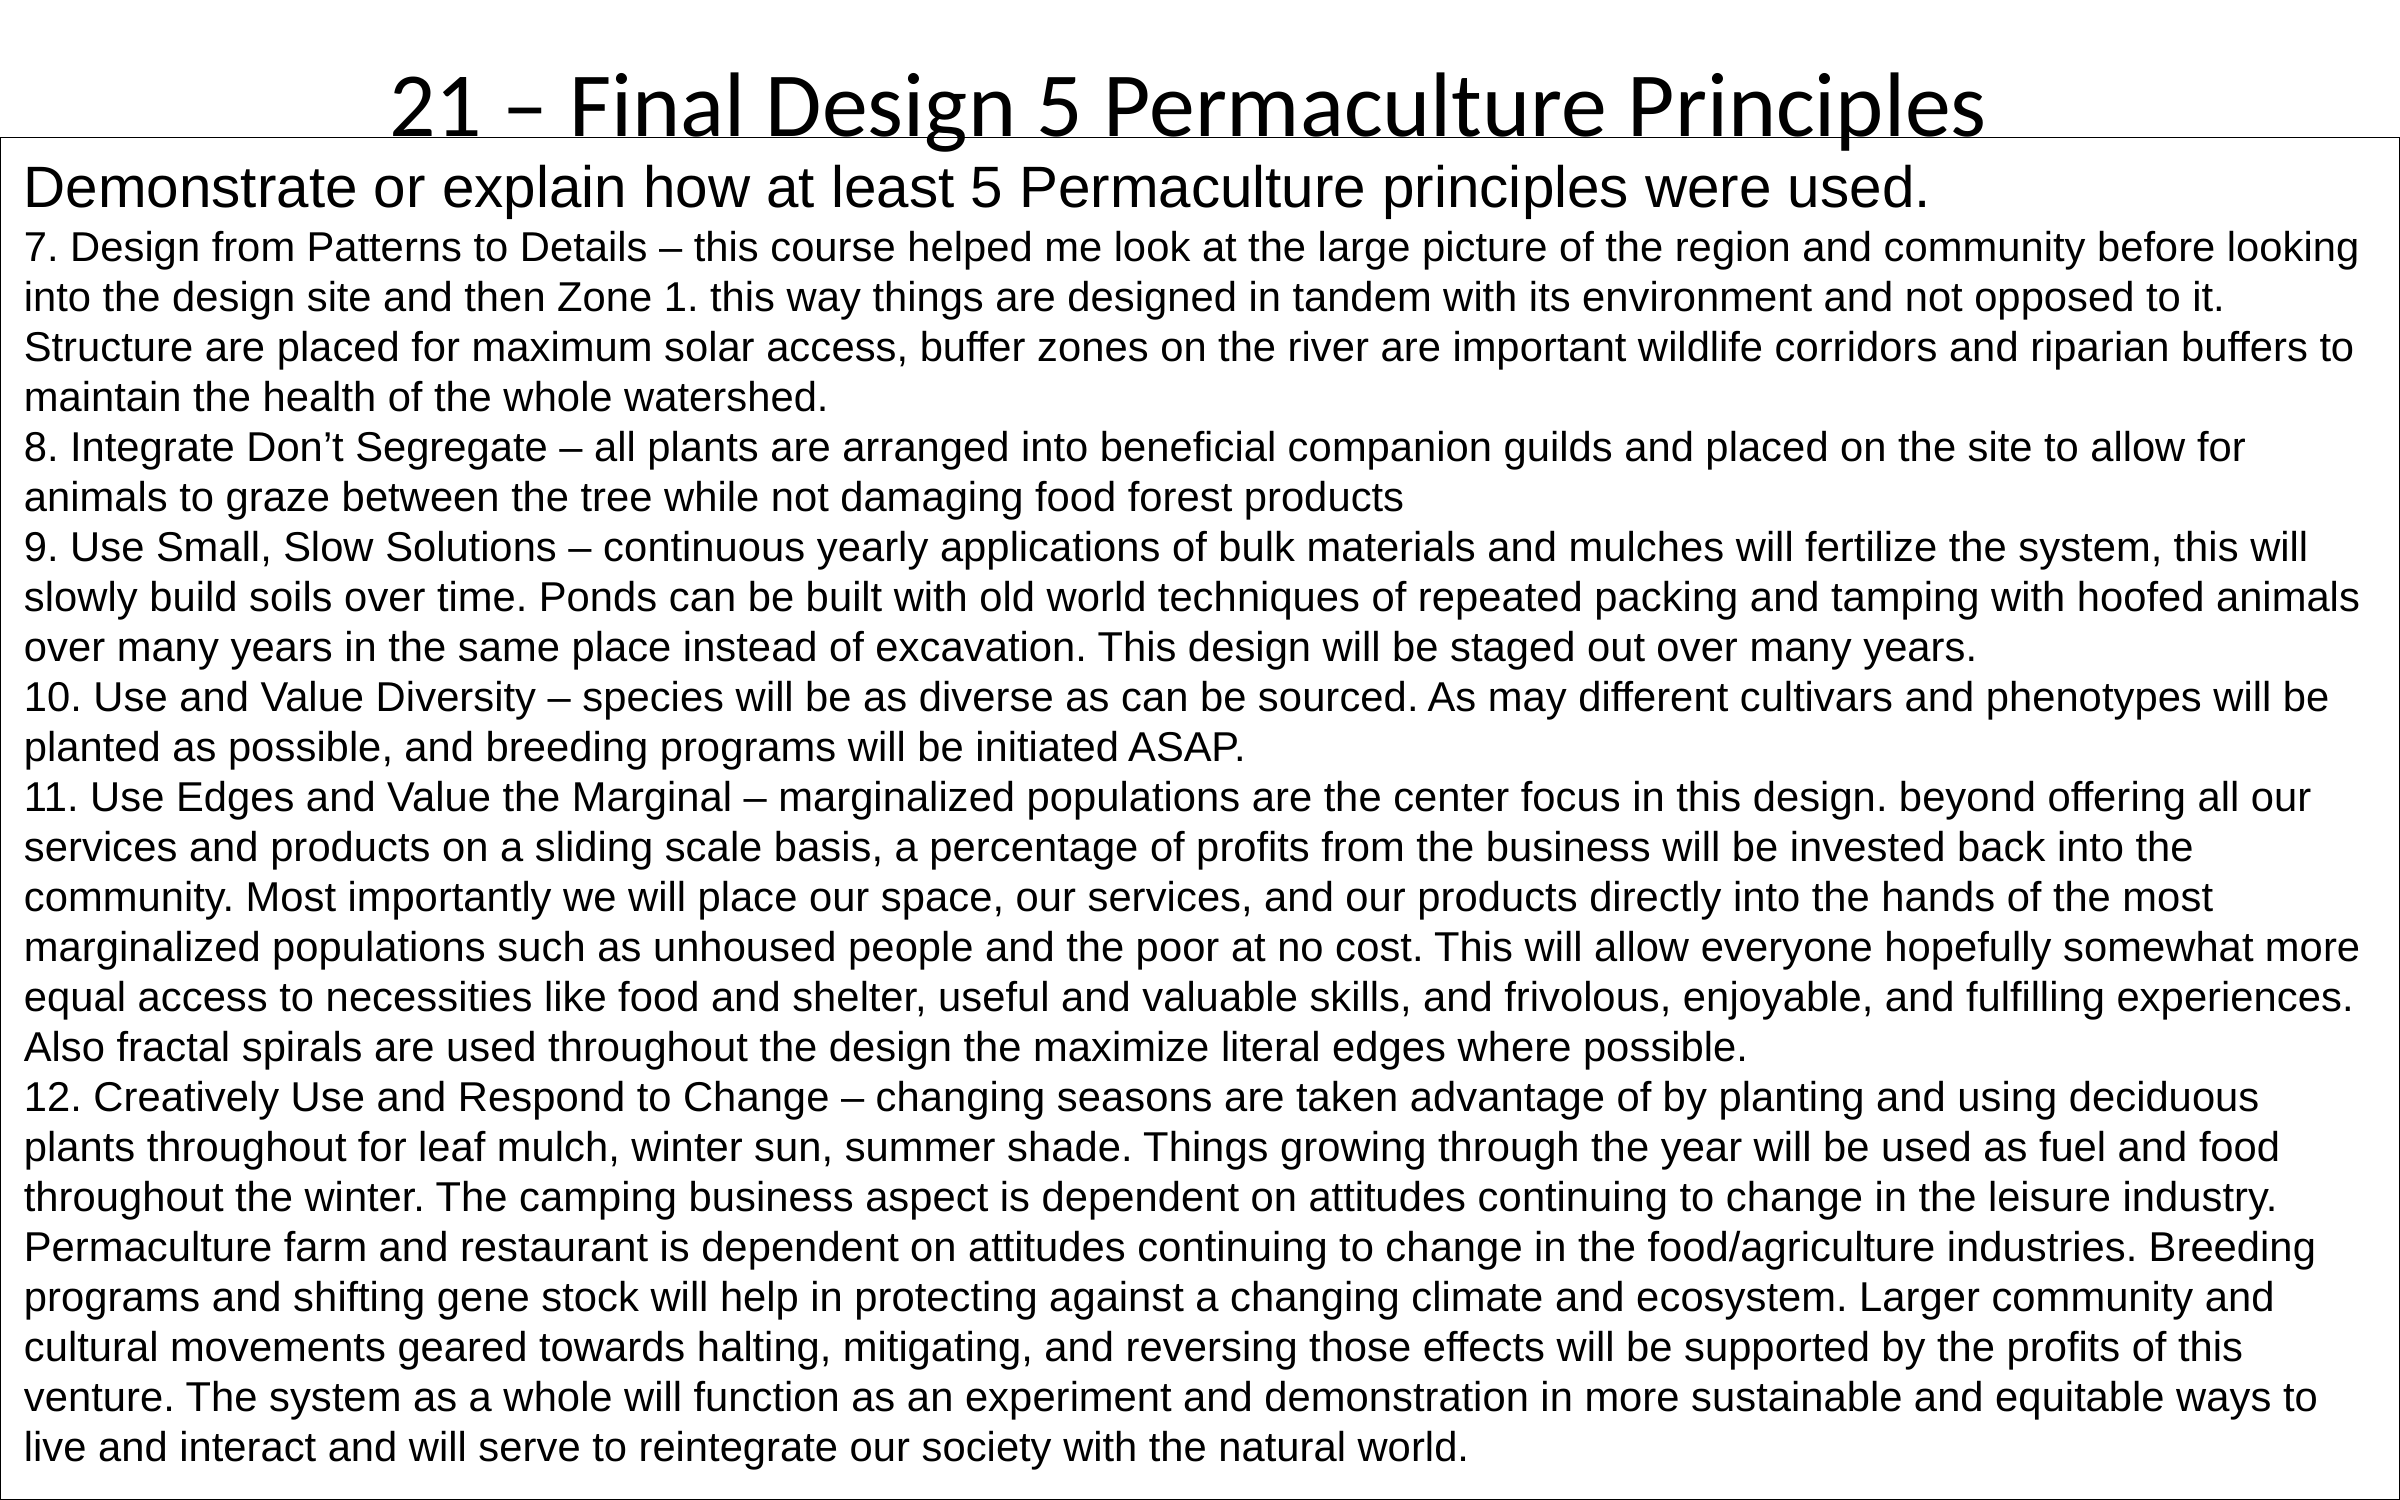

21 – Final Design 5 Permaculture Principles
Demonstrate or explain how at least 5 Permaculture principles were used.
7. Design from Patterns to Details – this course helped me look at the large picture of the region and community before looking into the design site and then Zone 1. this way things are designed in tandem with its environment and not opposed to it. Structure are placed for maximum solar access, buffer zones on the river are important wildlife corridors and riparian buffers to maintain the health of the whole watershed.
8. Integrate Don’t Segregate – all plants are arranged into beneficial companion guilds and placed on the site to allow for animals to graze between the tree while not damaging food forest products
9. Use Small, Slow Solutions – continuous yearly applications of bulk materials and mulches will fertilize the system, this will slowly build soils over time. Ponds can be built with old world techniques of repeated packing and tamping with hoofed animals over many years in the same place instead of excavation. This design will be staged out over many years.
10. Use and Value Diversity – species will be as diverse as can be sourced. As may different cultivars and phenotypes will be planted as possible, and breeding programs will be initiated ASAP.
11. Use Edges and Value the Marginal – marginalized populations are the center focus in this design. beyond offering all our services and products on a sliding scale basis, a percentage of profits from the business will be invested back into the community. Most importantly we will place our space, our services, and our products directly into the hands of the most marginalized populations such as unhoused people and the poor at no cost. This will allow everyone hopefully somewhat more equal access to necessities like food and shelter, useful and valuable skills, and frivolous, enjoyable, and fulfilling experiences. Also fractal spirals are used throughout the design the maximize literal edges where possible.
12. Creatively Use and Respond to Change – changing seasons are taken advantage of by planting and using deciduous plants throughout for leaf mulch, winter sun, summer shade. Things growing through the year will be used as fuel and food throughout the winter. The camping business aspect is dependent on attitudes continuing to change in the leisure industry. Permaculture farm and restaurant is dependent on attitudes continuing to change in the food/agriculture industries. Breeding programs and shifting gene stock will help in protecting against a changing climate and ecosystem. Larger community and cultural movements geared towards halting, mitigating, and reversing those effects will be supported by the profits of this venture. The system as a whole will function as an experiment and demonstration in more sustainable and equitable ways to live and interact and will serve to reintegrate our society with the natural world.